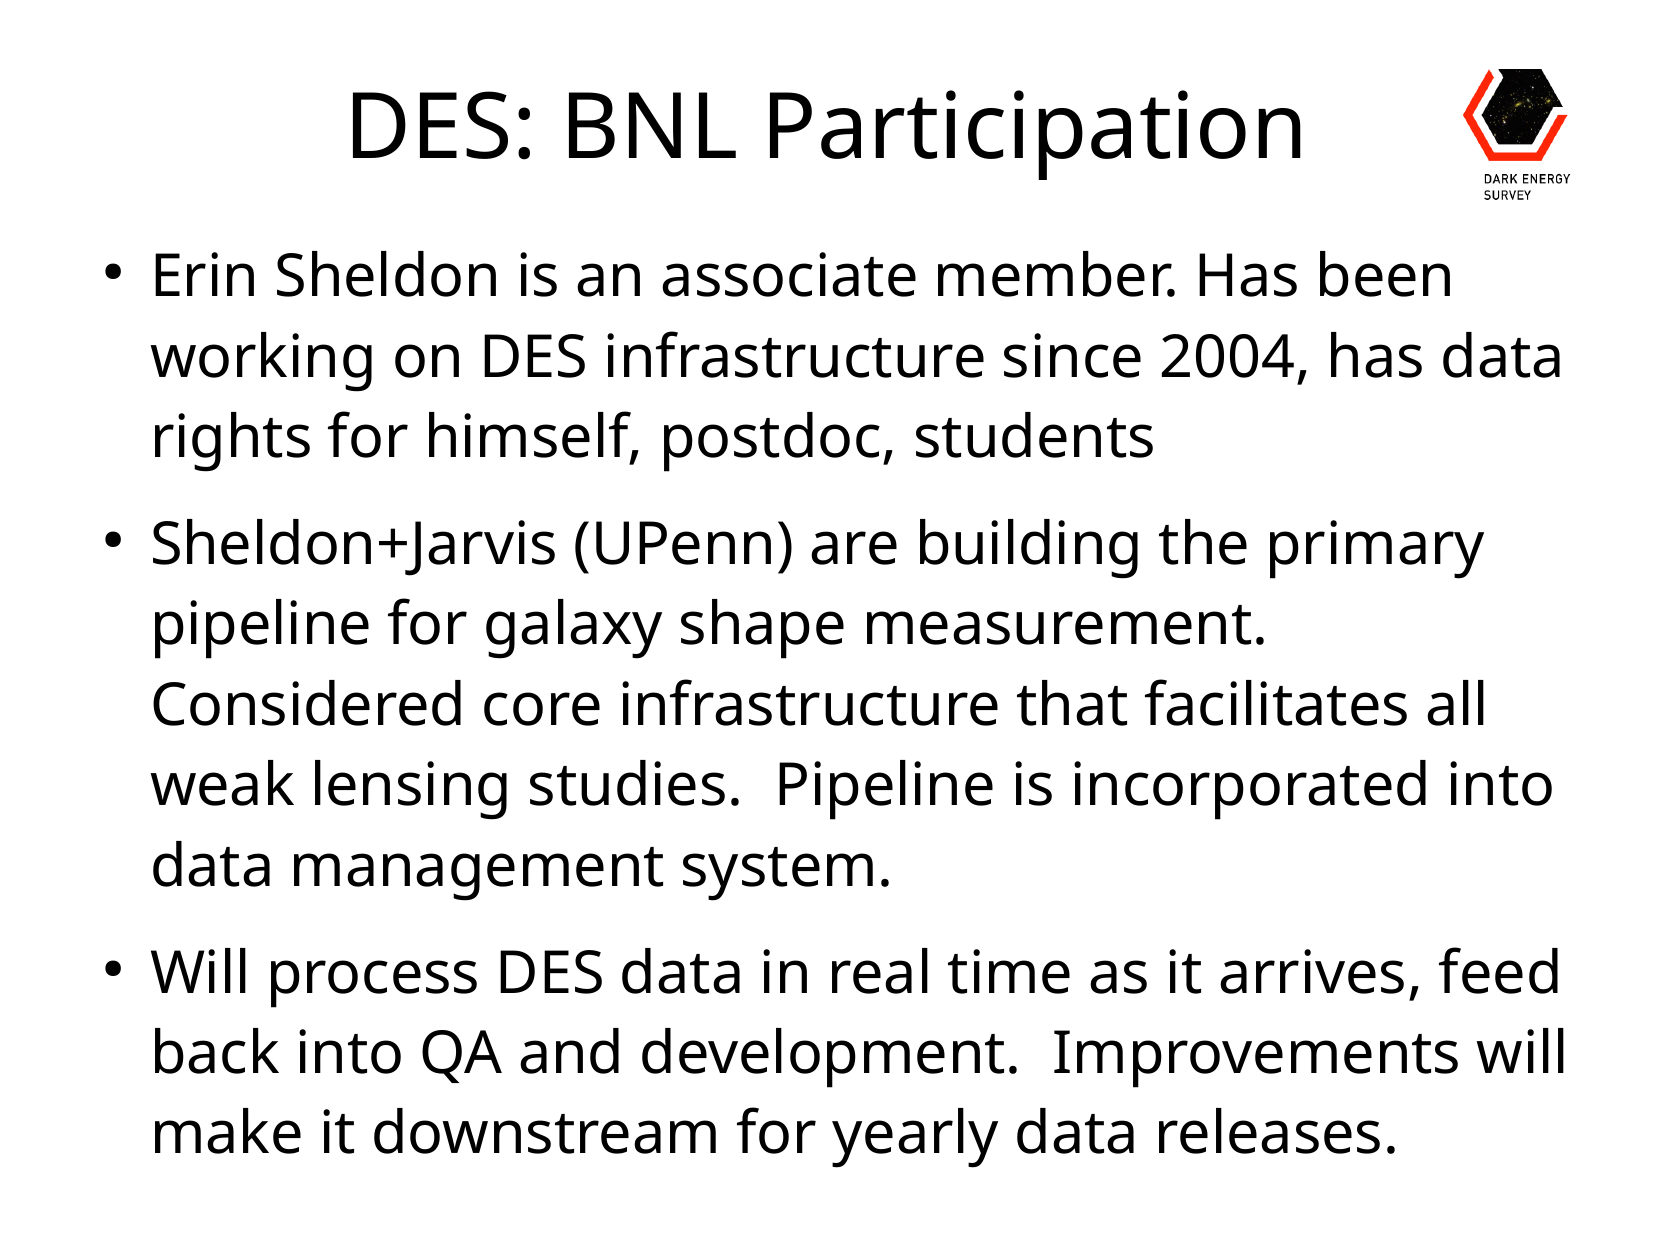

# DES: BNL Participation
Erin Sheldon is an associate member. Has been working on DES infrastructure since 2004, has data rights for himself, postdoc, students
Sheldon+Jarvis (UPenn) are building the primary pipeline for galaxy shape measurement. Considered core infrastructure that facilitates all weak lensing studies. Pipeline is incorporated into data management system.
Will process DES data in real time as it arrives, feed back into QA and development. Improvements will make it downstream for yearly data releases.